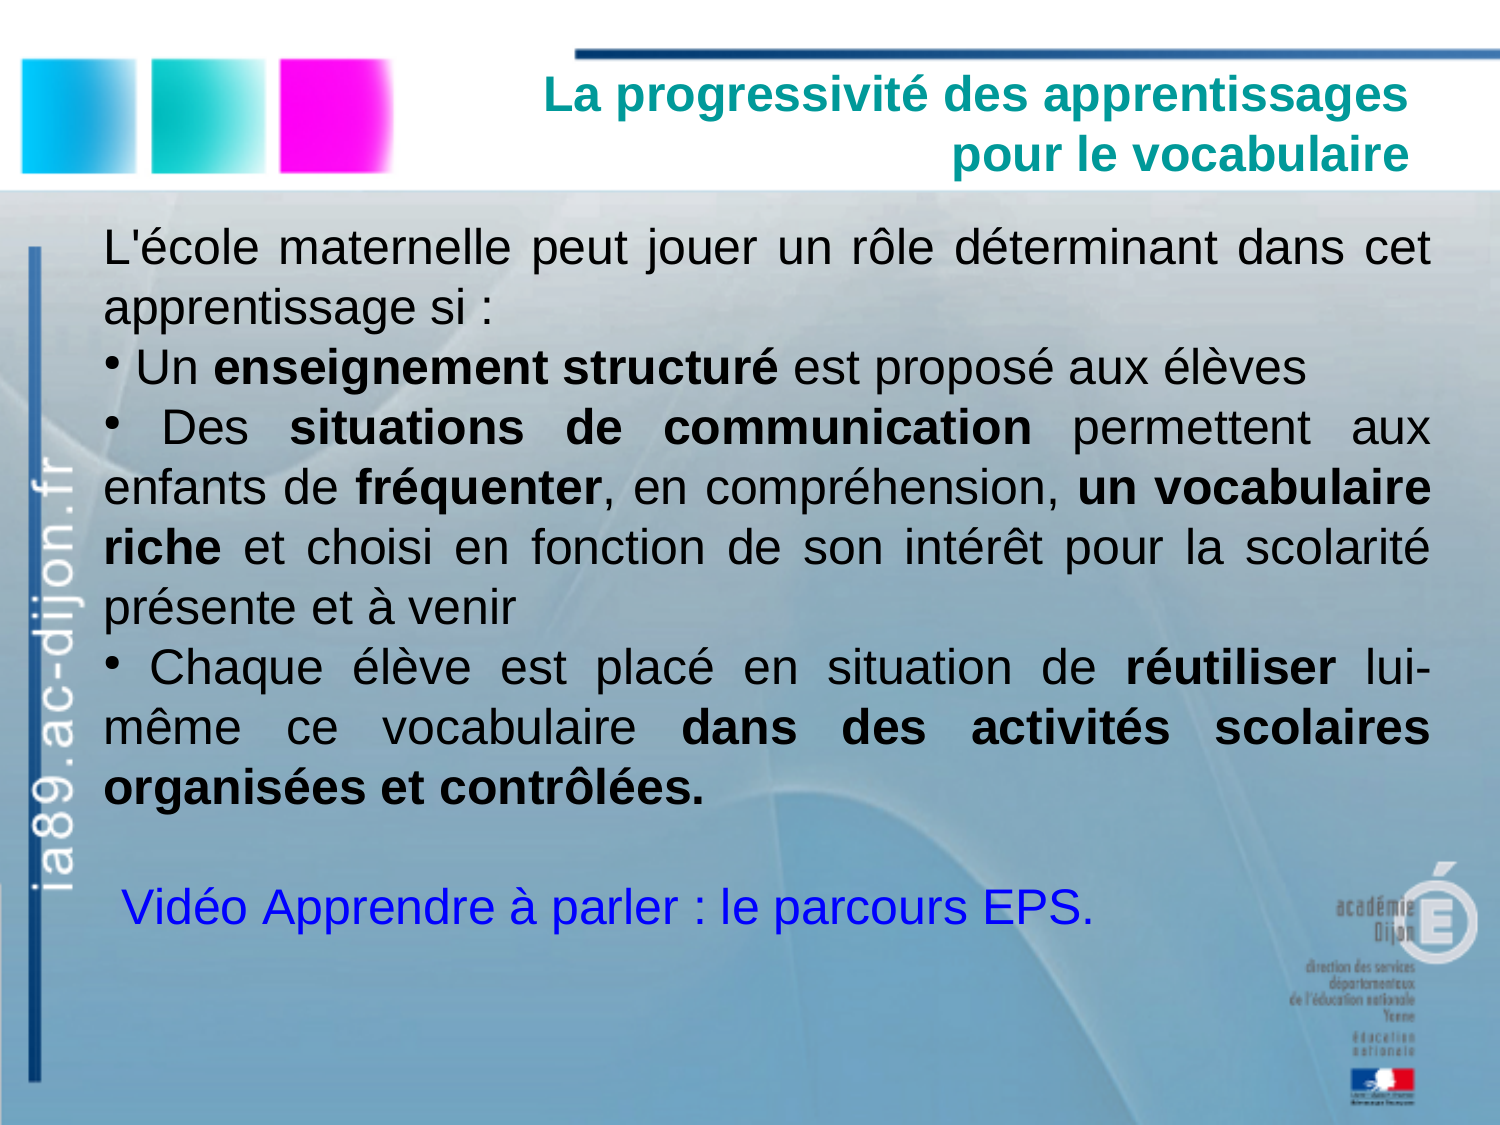

# La progressivité des apprentissages pour le vocabulaire
L'école maternelle peut jouer un rôle déterminant dans cet apprentissage si :
 Un enseignement structuré est proposé aux élèves
 Des situations de communication permettent aux enfants de fréquenter, en compréhension, un vocabulaire riche et choisi en fonction de son intérêt pour la scolarité présente et à venir
 Chaque élève est placé en situation de réutiliser lui-même ce vocabulaire dans des activités scolaires organisées et contrôlées.
Vidéo Apprendre à parler : le parcours EPS.